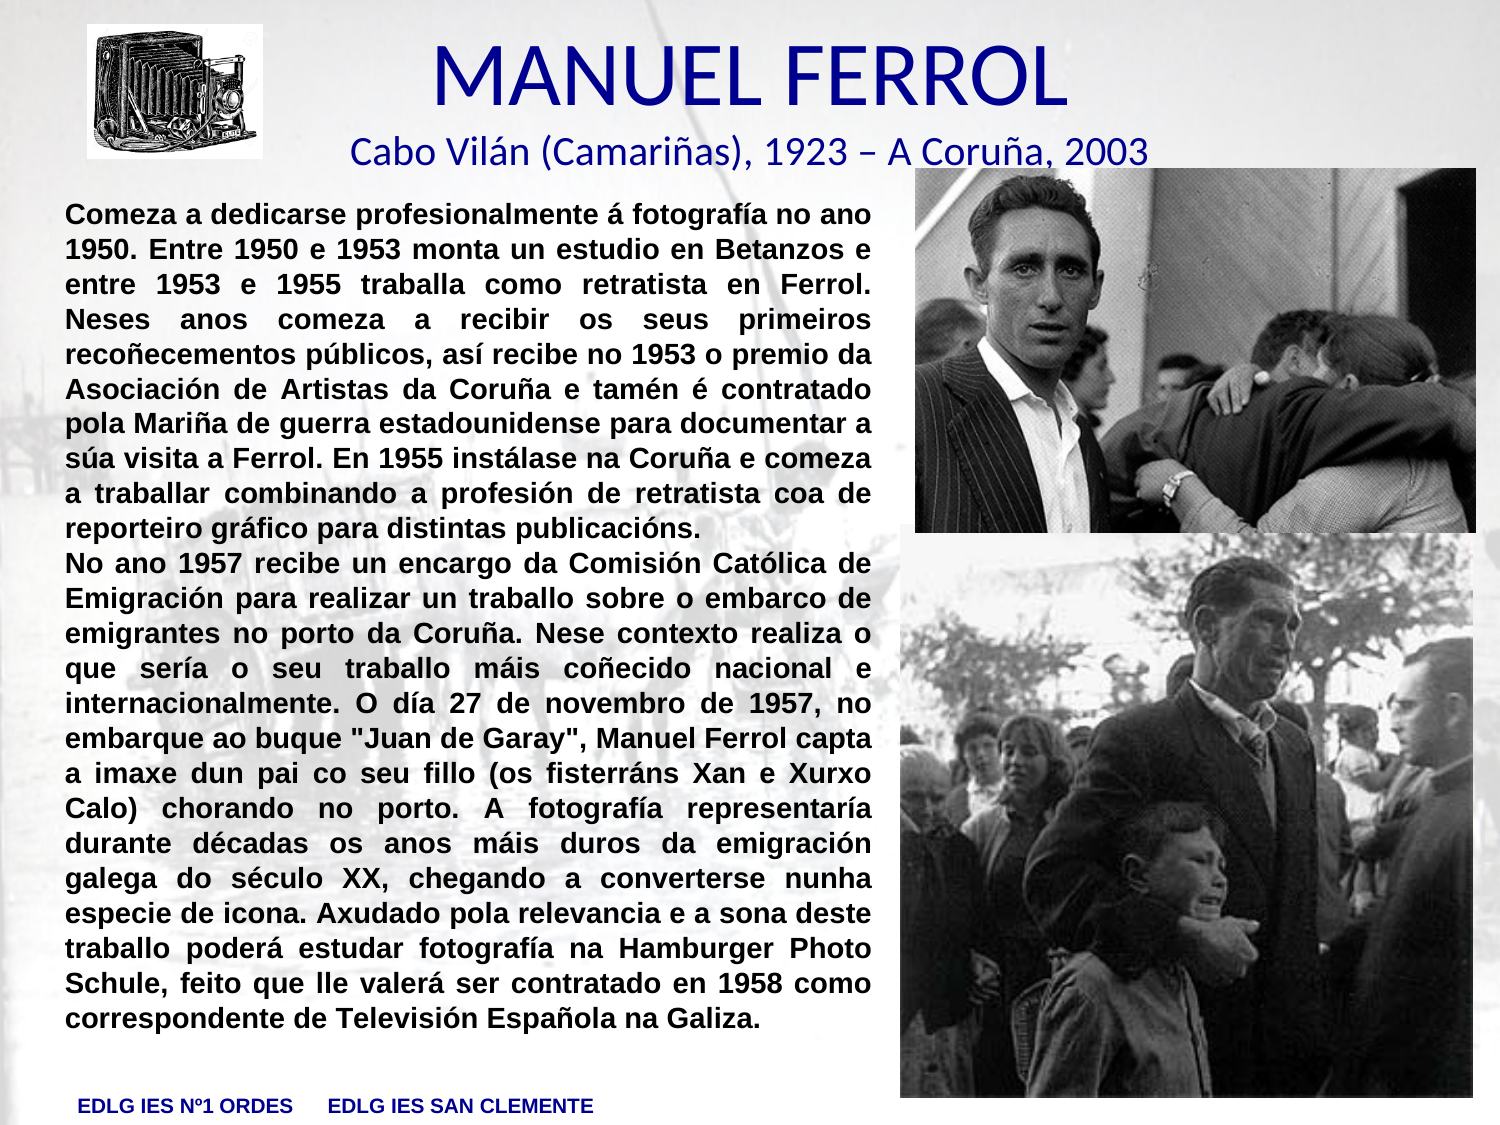

# MANUEL FERROL Cabo Vilán (Camariñas), 1923 – A Coruña, 2003
Comeza a dedicarse profesionalmente á fotografía no ano 1950. Entre 1950 e 1953 monta un estudio en Betanzos e entre 1953 e 1955 traballa como retratista en Ferrol. Neses anos comeza a recibir os seus primeiros recoñecementos públicos, así recibe no 1953 o premio da Asociación de Artistas da Coruña e tamén é contratado pola Mariña de guerra estadounidense para documentar a súa visita a Ferrol. En 1955 instálase na Coruña e comeza a traballar combinando a profesión de retratista coa de reporteiro gráfico para distintas publicacións.
No ano 1957 recibe un encargo da Comisión Católica de Emigración para realizar un traballo sobre o embarco de emigrantes no porto da Coruña. Nese contexto realiza o que sería o seu traballo máis coñecido nacional e internacionalmente. O día 27 de novembro de 1957, no embarque ao buque "Juan de Garay", Manuel Ferrol capta a imaxe dun pai co seu fillo (os fisterráns Xan e Xurxo Calo) chorando no porto. A fotografía representaría durante décadas os anos máis duros da emigración galega do século XX, chegando a converterse nunha especie de icona. Axudado pola relevancia e a sona deste traballo poderá estudar fotografía na Hamburger Photo Schule, feito que lle valerá ser contratado en 1958 como correspondente de Televisión Española na Galiza.
EDLG IES Nº1 ORDES EDLG IES SAN CLEMENTE